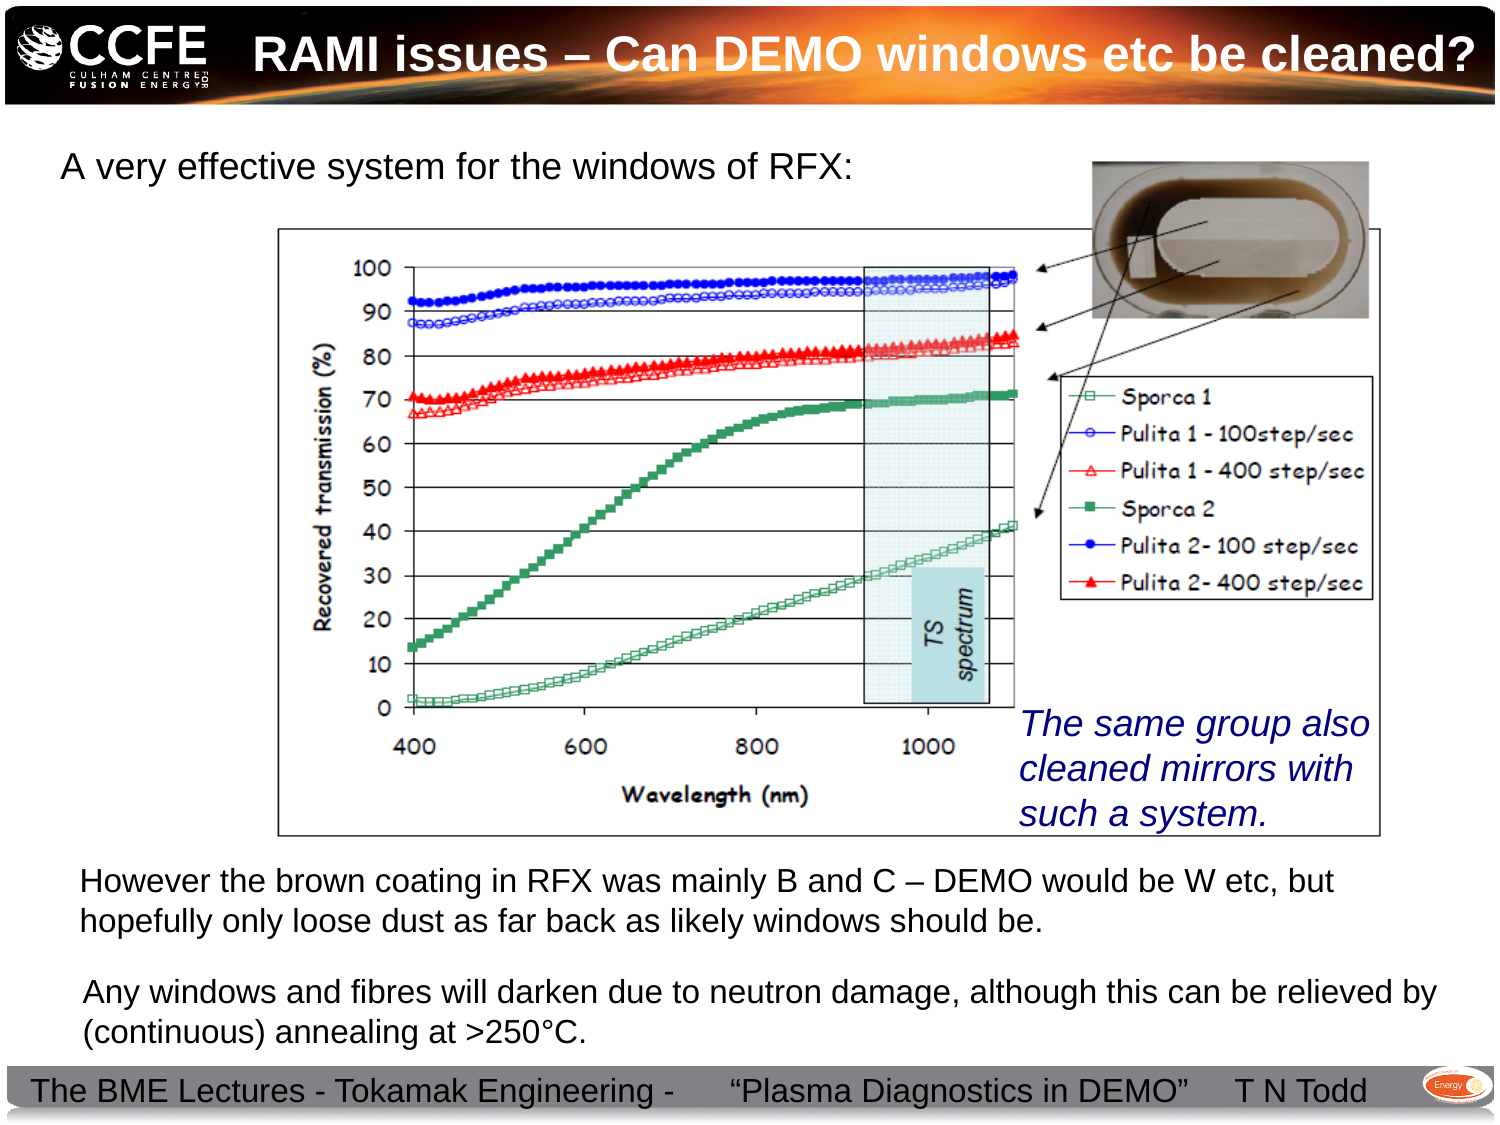

RAMI issues – Can DEMO windows etc be cleaned?
A very effective system for the windows of RFX:
The same group also cleaned mirrors with such a system.
However the brown coating in RFX was mainly B and C – DEMO would be W etc, but hopefully only loose dust as far back as likely windows should be.
Any windows and fibres will darken due to neutron damage, although this can be relieved by (continuous) annealing at >250°C.